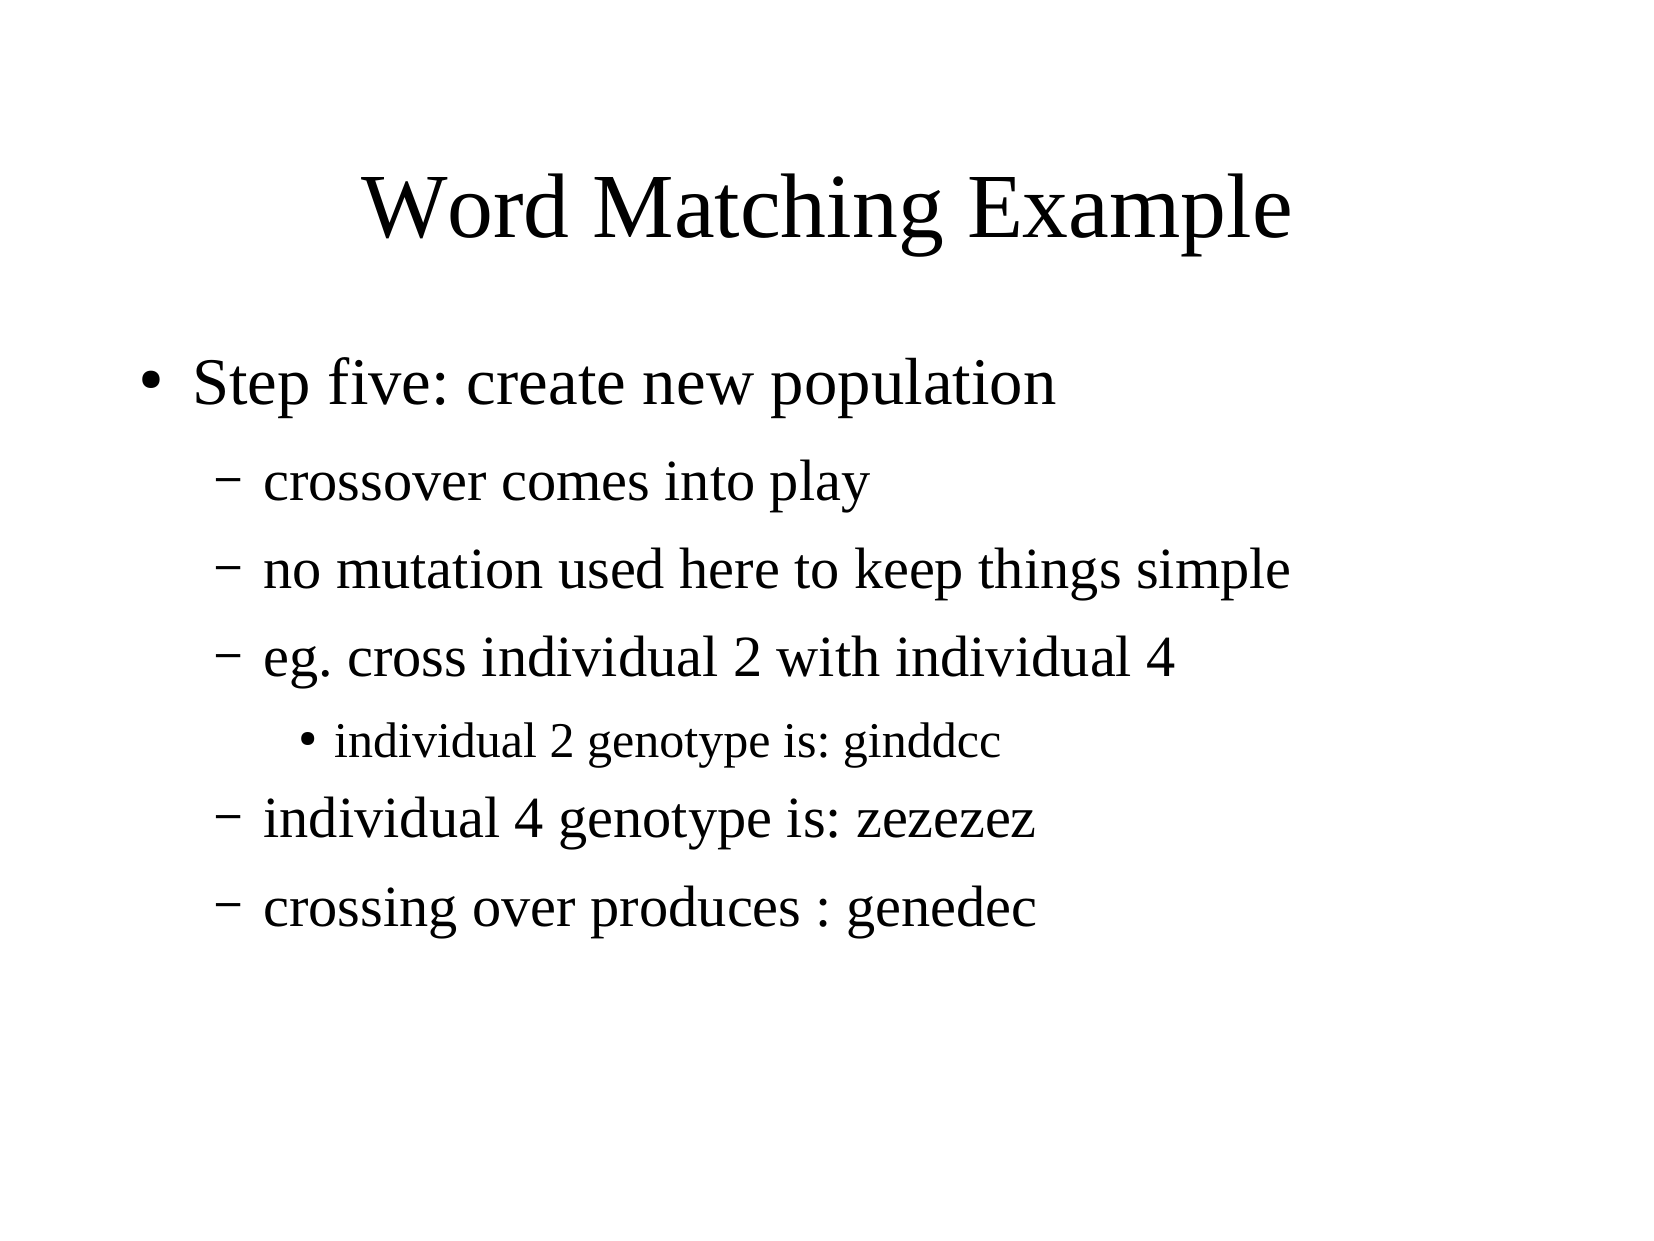

# Word Matching Example
Step five: create new population
crossover comes into play
no mutation used here to keep things simple
eg. cross individual 2 with individual 4
individual 2 genotype is: ginddcc
individual 4 genotype is: zezezez
crossing over produces : genedec